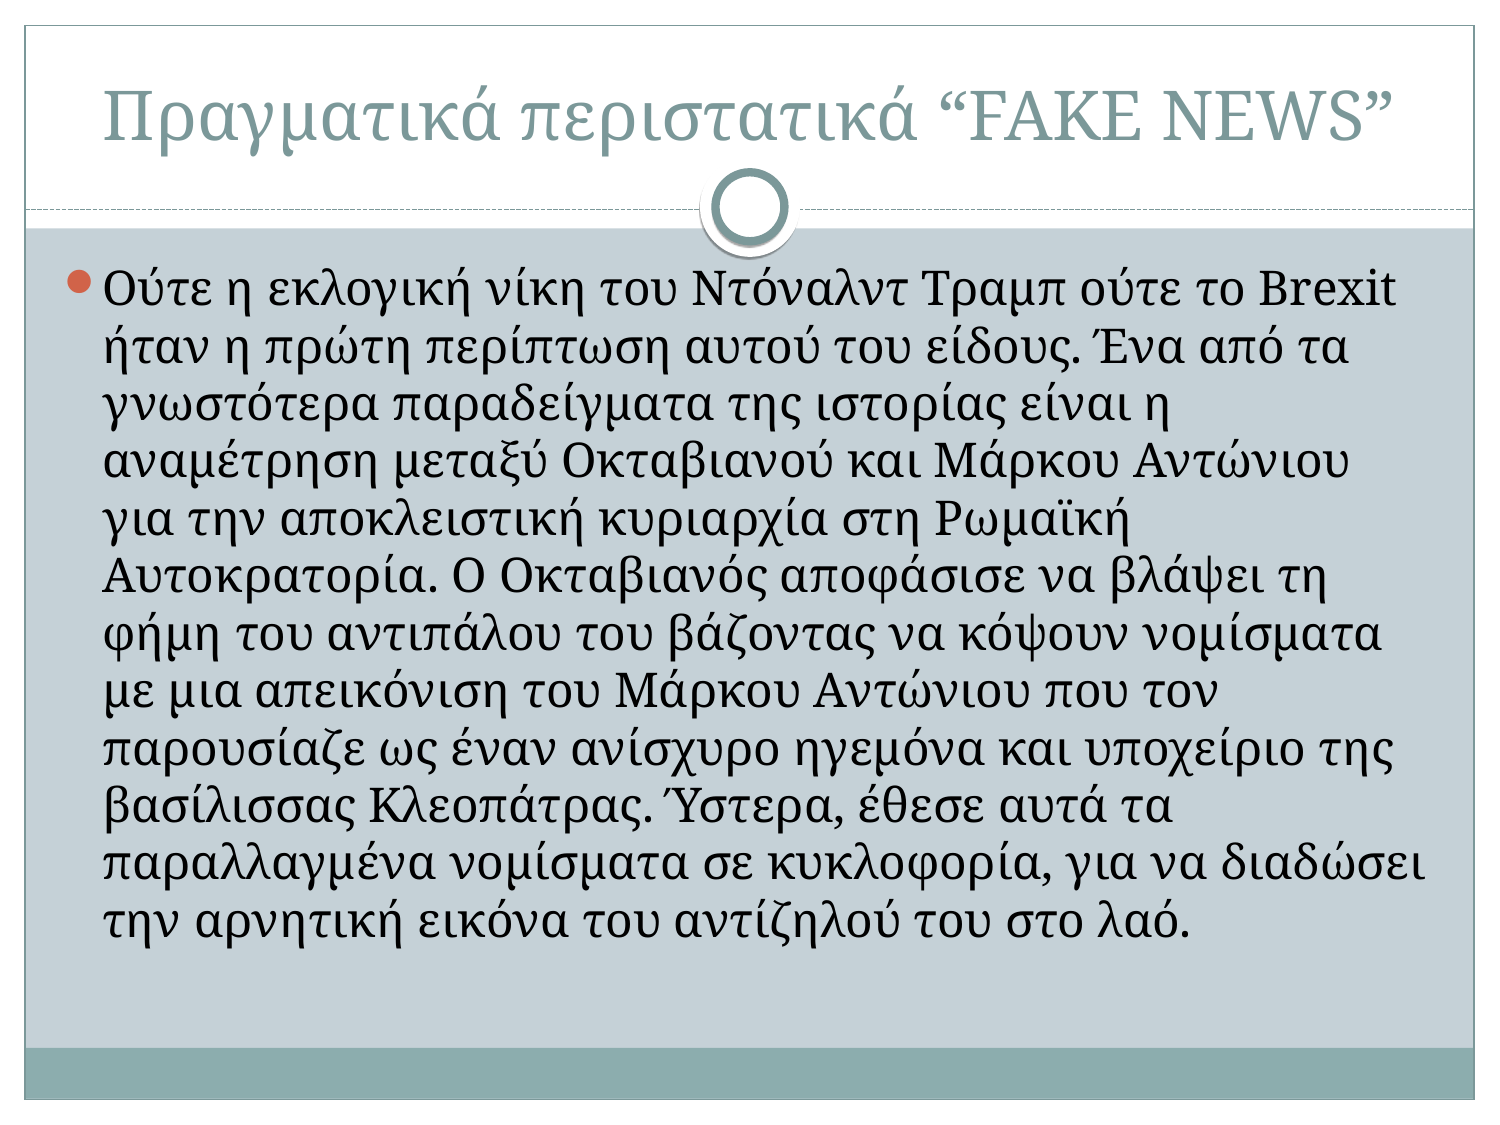

# Πραγματικά περιστατικά “FAKE NEWS”
Ούτε η εκλογική νίκη του Ντόναλντ Τραμπ ούτε το Brexit ήταν η πρώτη περίπτωση αυτού του είδους. Ένα από τα γνωστότερα παραδείγματα της ιστορίας είναι η αναμέτρηση μεταξύ Οκταβιανού και Μάρκου Αντώνιου για την αποκλειστική κυριαρχία στη Ρωμαϊκή Αυτοκρατορία. Ο Οκταβιανός αποφάσισε να βλάψει τη φήμη του αντιπάλου του βάζοντας να κόψουν νομίσματα με μια απεικόνιση του Μάρκου Αντώνιου που τον παρουσίαζε ως έναν ανίσχυρο ηγεμόνα και υποχείριο της βασίλισσας Κλεοπάτρας. Ύστερα, έθεσε αυτά τα παραλλαγμένα νομίσματα σε κυκλοφορία, για να διαδώσει την αρνητική εικόνα του αντίζηλού του στο λαό.